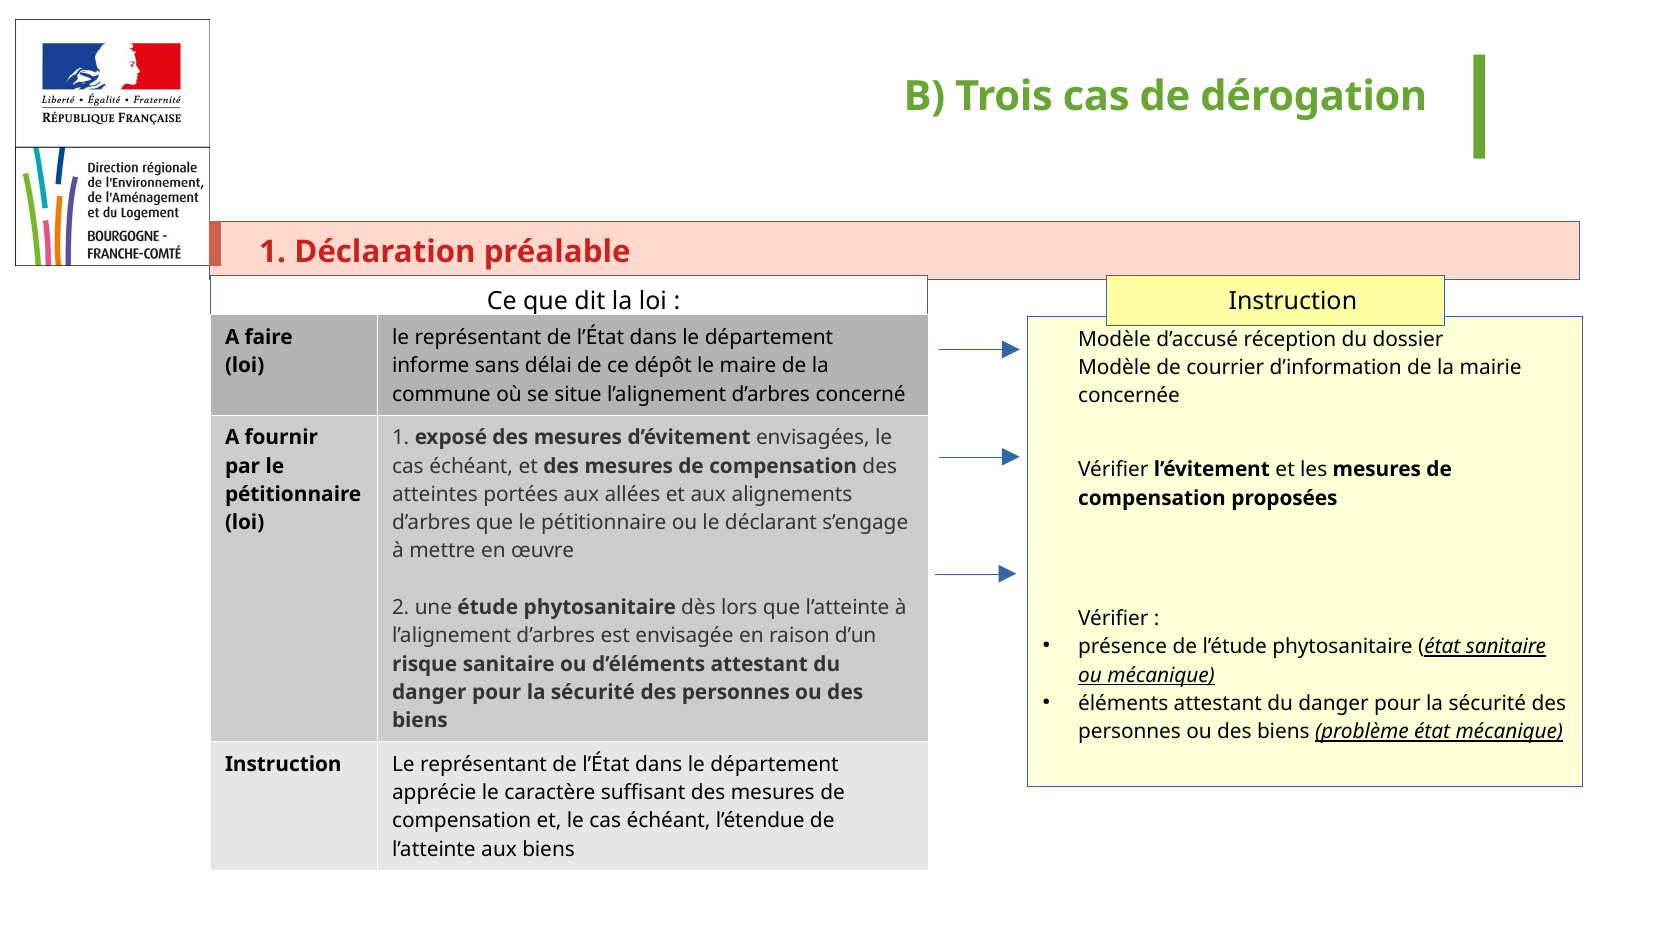

B) Trois cas de dérogation
1. Déclaration préalable
Ce que dit la loi :
Instruction
| A faire (loi) | le représentant de l’État dans le département informe sans délai de ce dépôt le maire de la commune où se situe l’alignement d’arbres concerné |
| --- | --- |
| A fournir par le pétitionnaire (loi) | 1. exposé des mesures d’évitement envisagées, le cas échéant, et des mesures de compensation des atteintes portées aux allées et aux alignements d’arbres que le pétitionnaire ou le déclarant s’engage à mettre en œuvre 2. une étude phytosanitaire dès lors que l’atteinte à l’alignement d’arbres est envisagée en raison d’un risque sanitaire ou d’éléments attestant du danger pour la sécurité des personnes ou des biens |
| Instruction | Le représentant de l’État dans le département apprécie le caractère suffisant des mesures de compensation et, le cas échéant, l’étendue de l’atteinte aux biens |
Modèle d’accusé réception du dossier
Modèle de courrier d’information de la mairie concernée
Vérifier l’évitement et les mesures de compensation proposées
Vérifier :
présence de l’étude phytosanitaire (état sanitaire ou mécanique)
éléments attestant du danger pour la sécurité des personnes ou des biens (problème état mécanique)